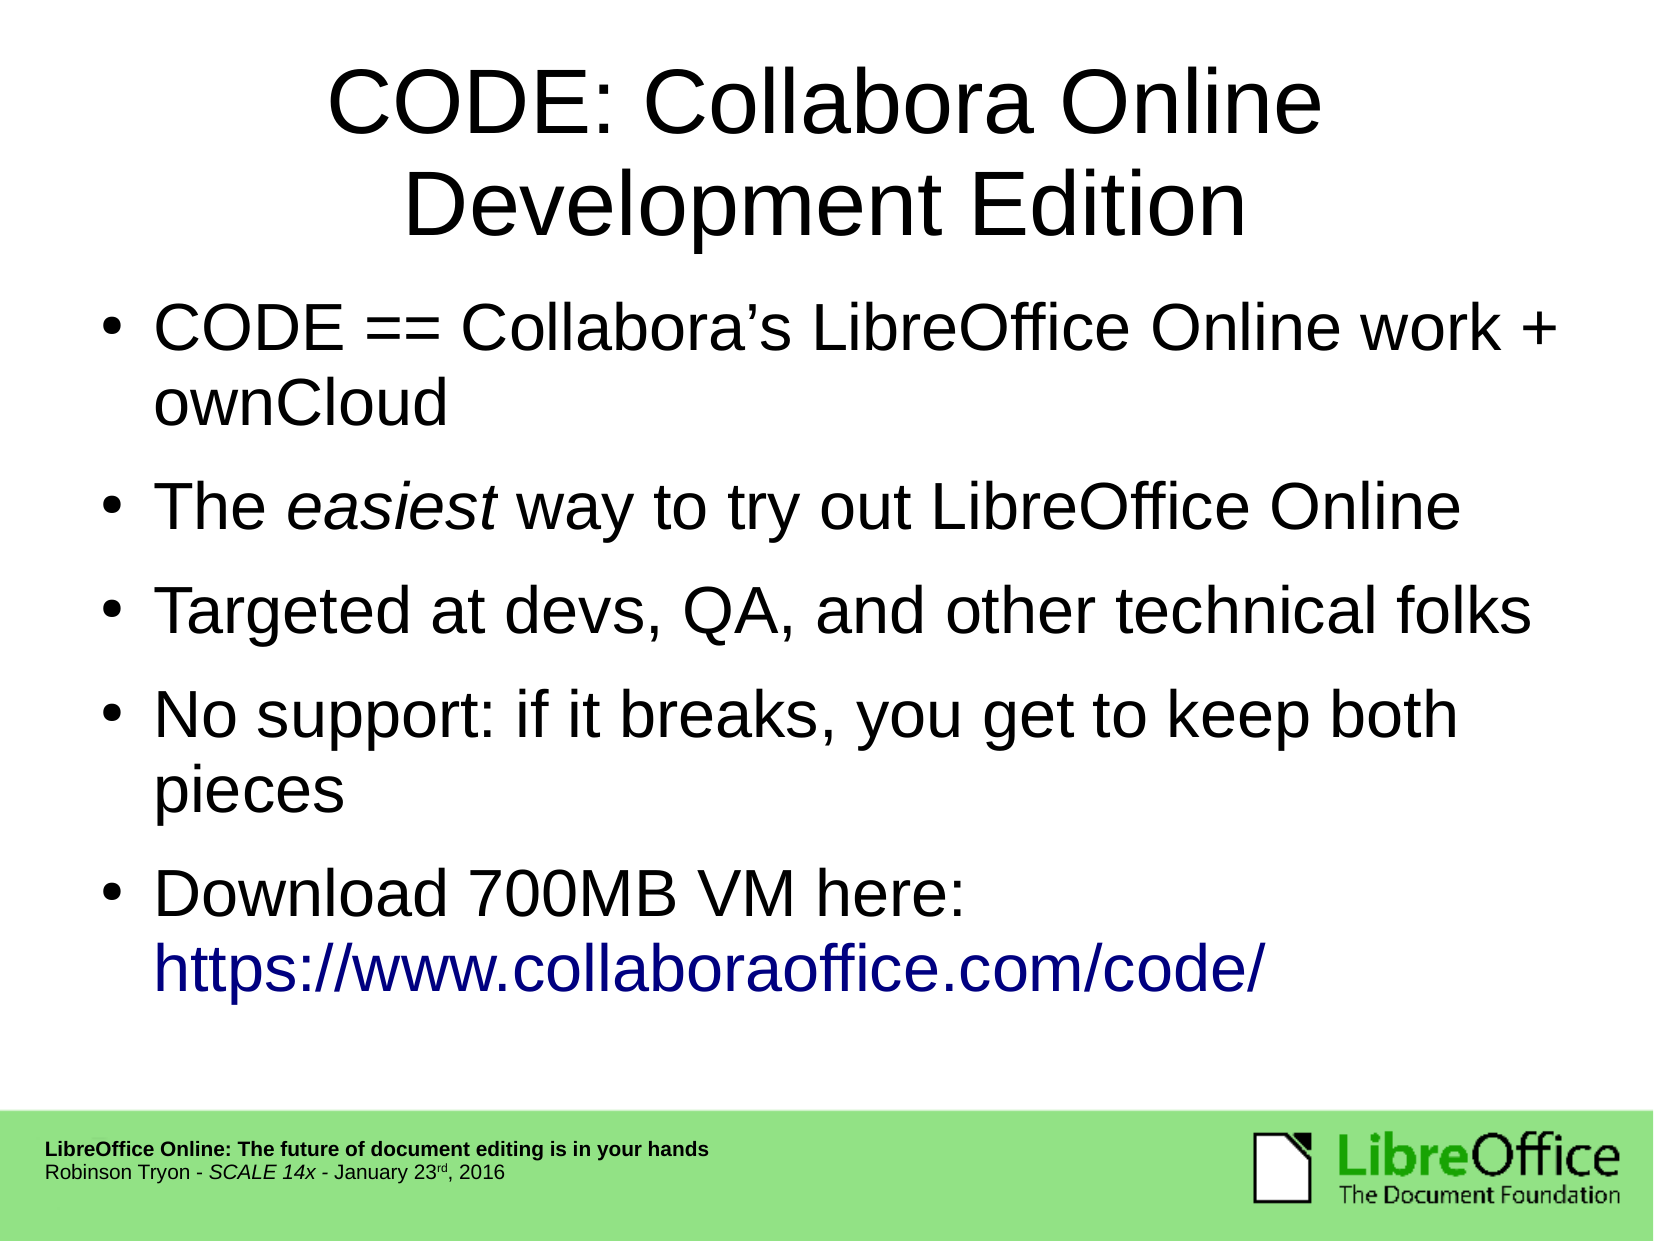

# CODE: Collabora Online Development Edition
CODE == Collabora’s LibreOffice Online work + ownCloud
The easiest way to try out LibreOffice Online
Targeted at devs, QA, and other technical folks
No support: if it breaks, you get to keep both pieces
Download 700MB VM here: https://www.collaboraoffice.com/code/